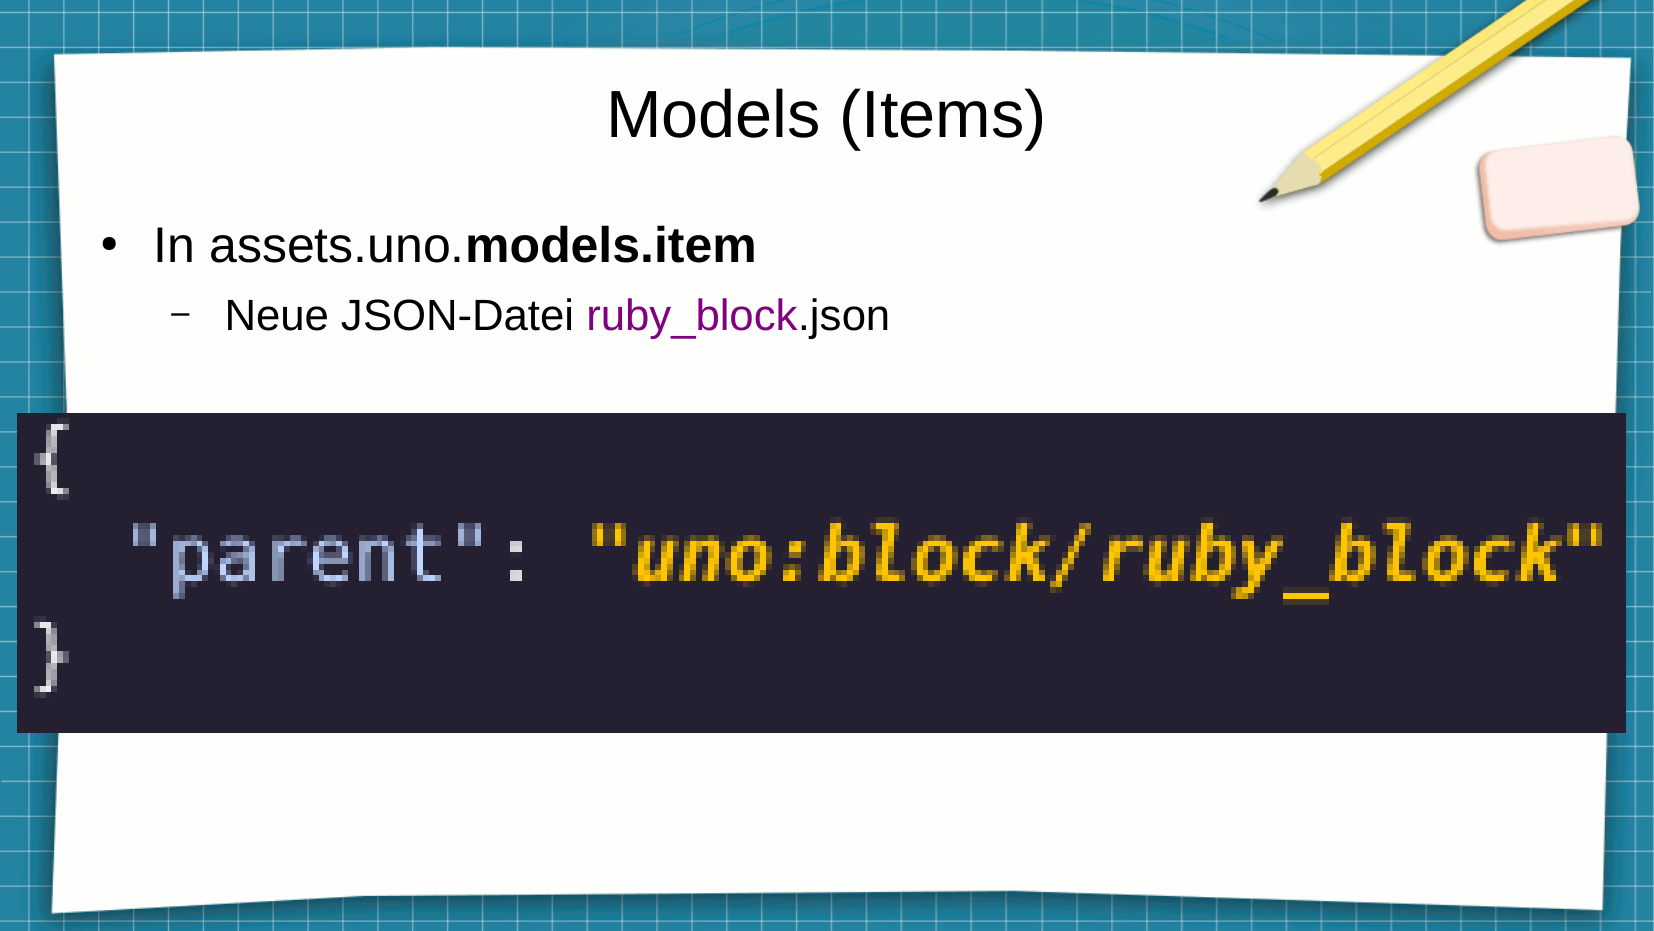

# Models (Items)
In assets.uno.models.item
Neue JSON-Datei ruby_block.json